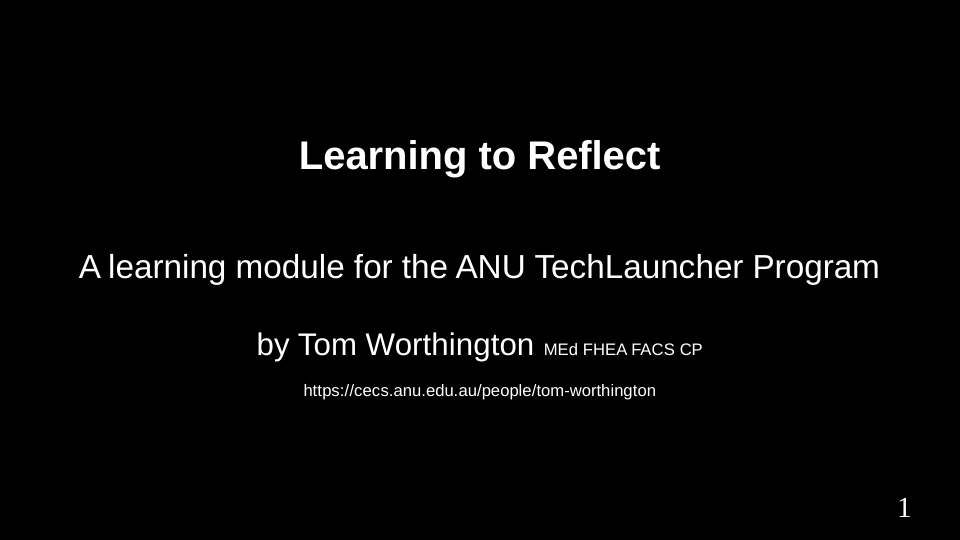

# Learning to Reflect
A learning module for the ANU TechLauncher Program
by Tom Worthington MEd FHEA FACS CP
https://cecs.anu.edu.au/people/tom-worthington
1